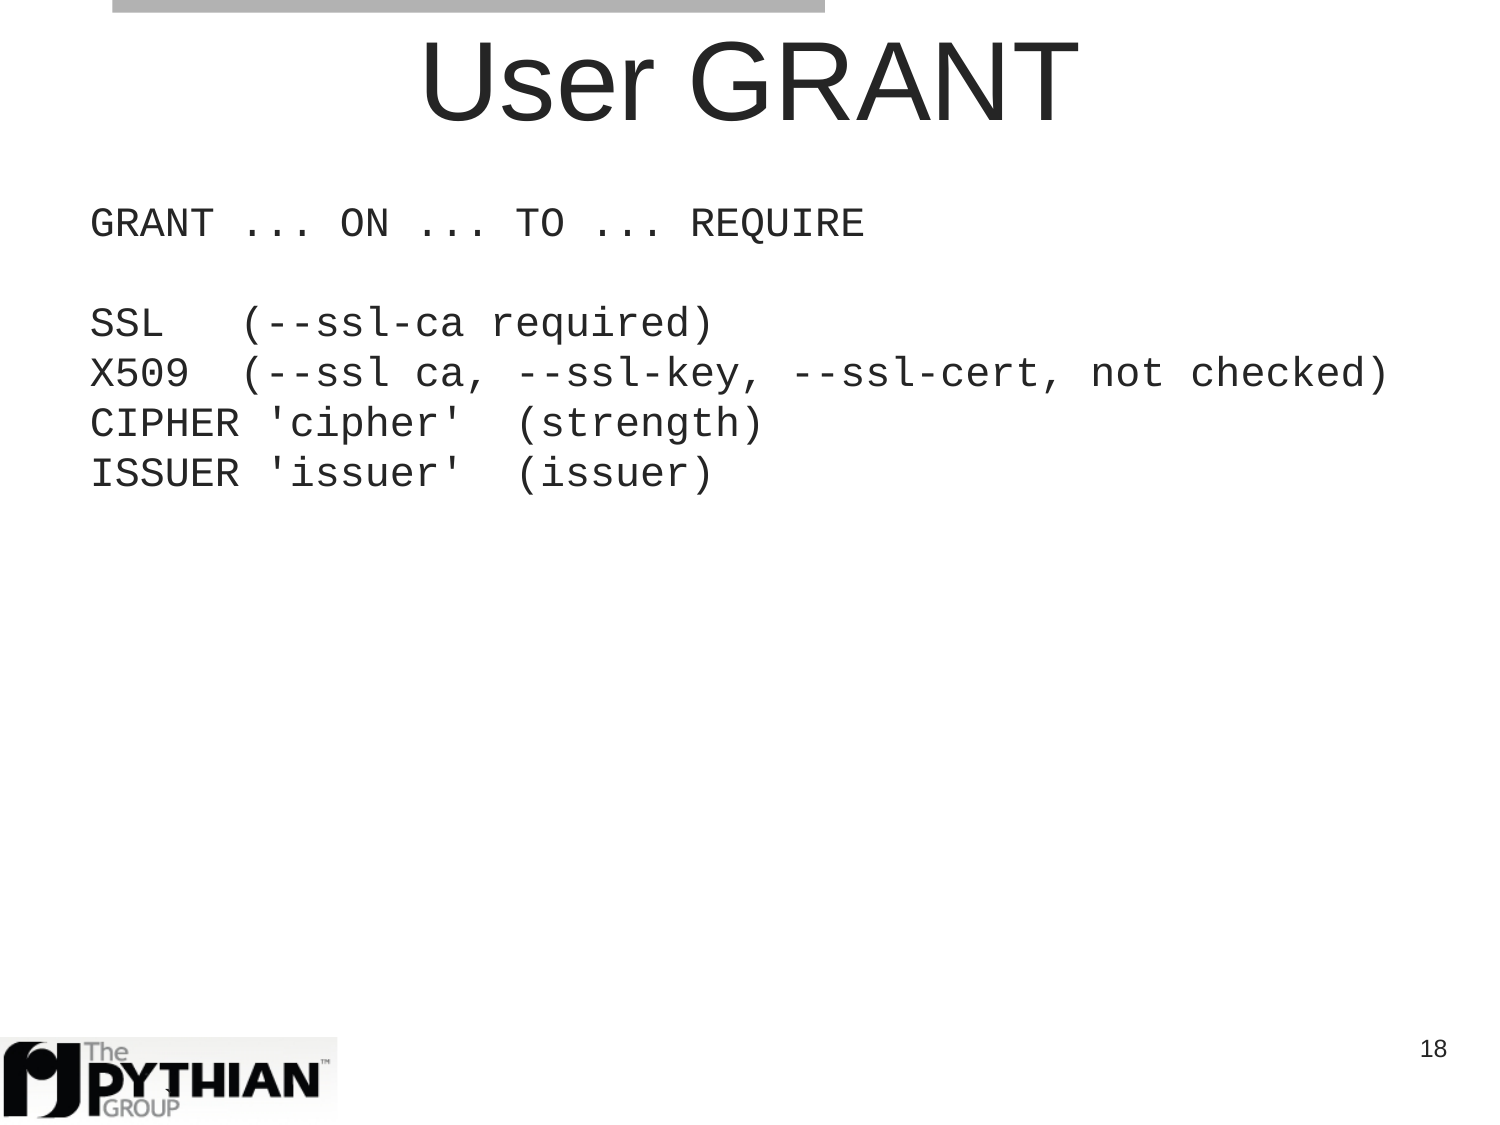

User GRANT
GRANT ... ON ... TO ... REQUIRE
SSL (--ssl-ca required)
X509 (--ssl ca, --ssl-key, --ssl-cert, not checked)
CIPHER 'cipher' (strength)
ISSUER 'issuer' (issuer)